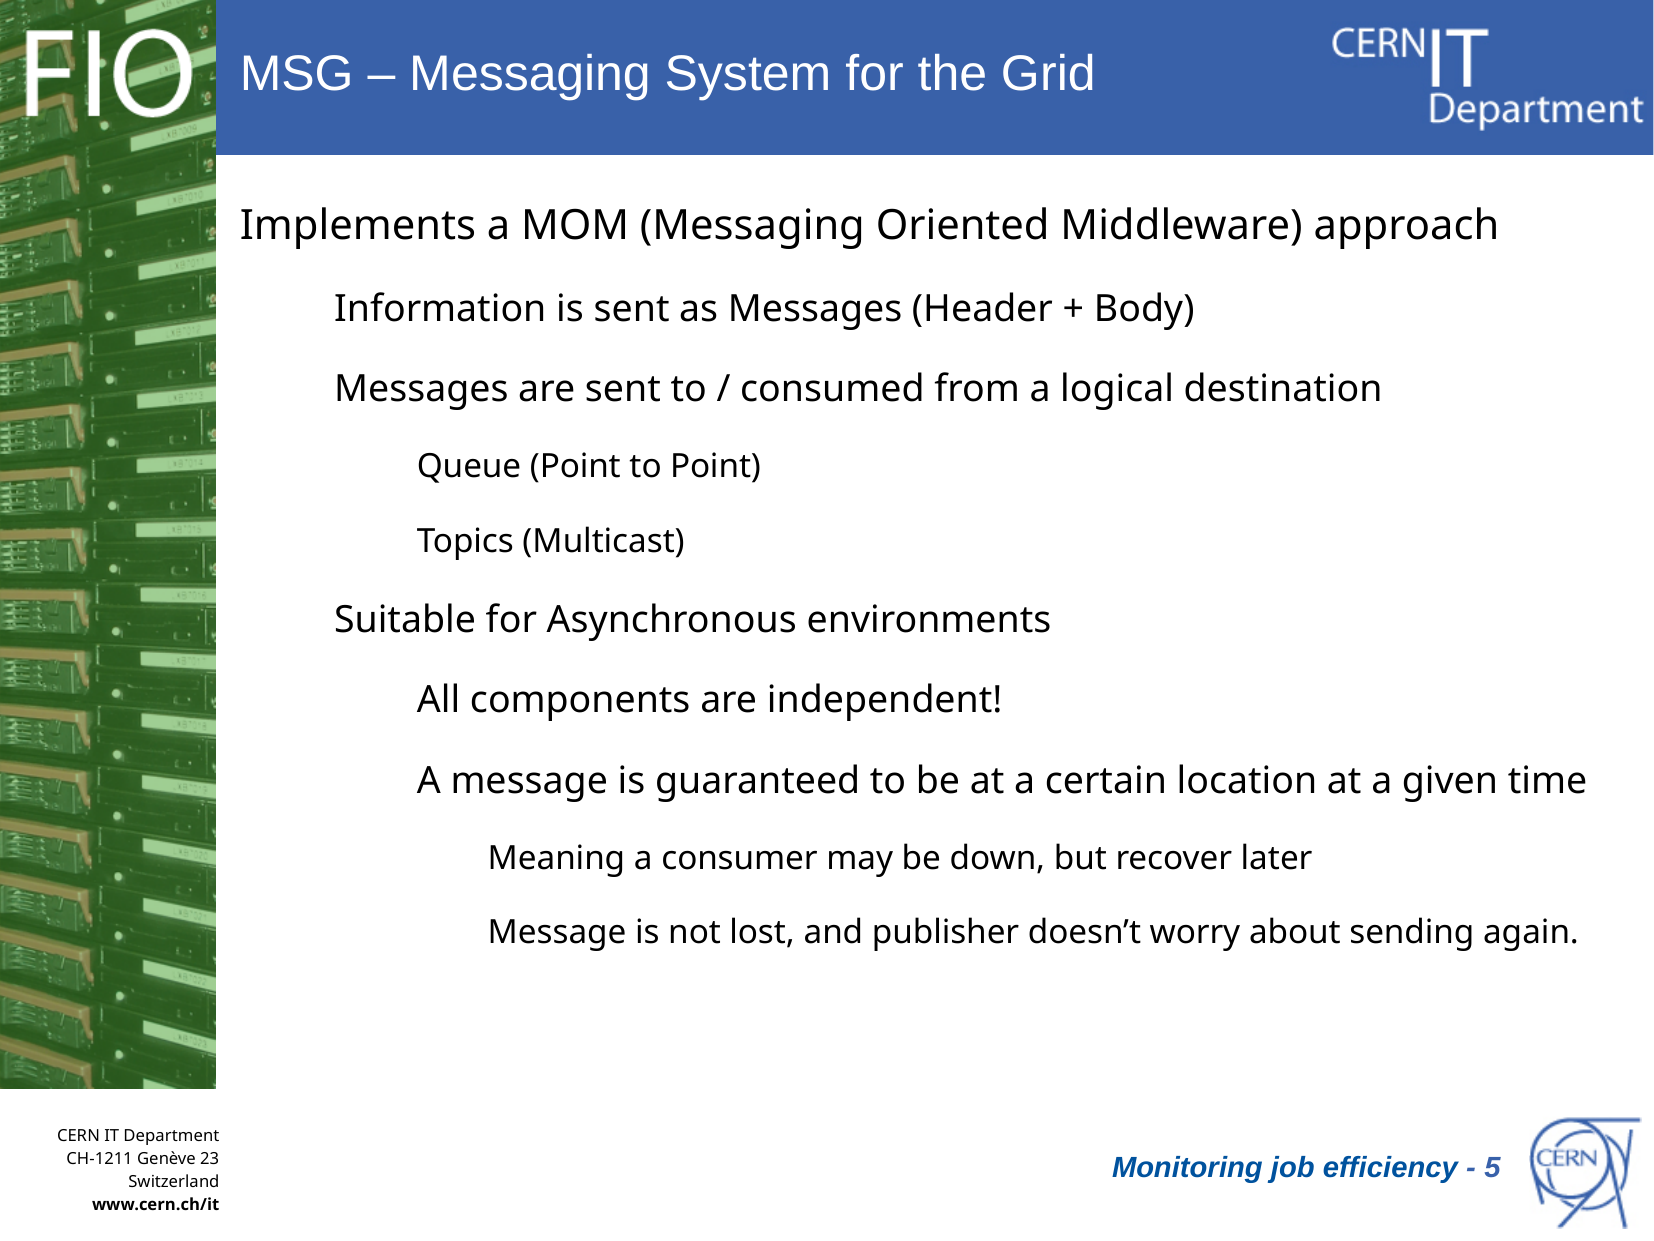

MSG – Messaging System for the Grid
Implements a MOM (Messaging Oriented Middleware) approach
Information is sent as Messages (Header + Body)
Messages are sent to / consumed from a logical destination
Queue (Point to Point)
Topics (Multicast)
Suitable for Asynchronous environments
All components are independent!
A message is guaranteed to be at a certain location at a given time
Meaning a consumer may be down, but recover later
Message is not lost, and publisher doesn’t worry about sending again.